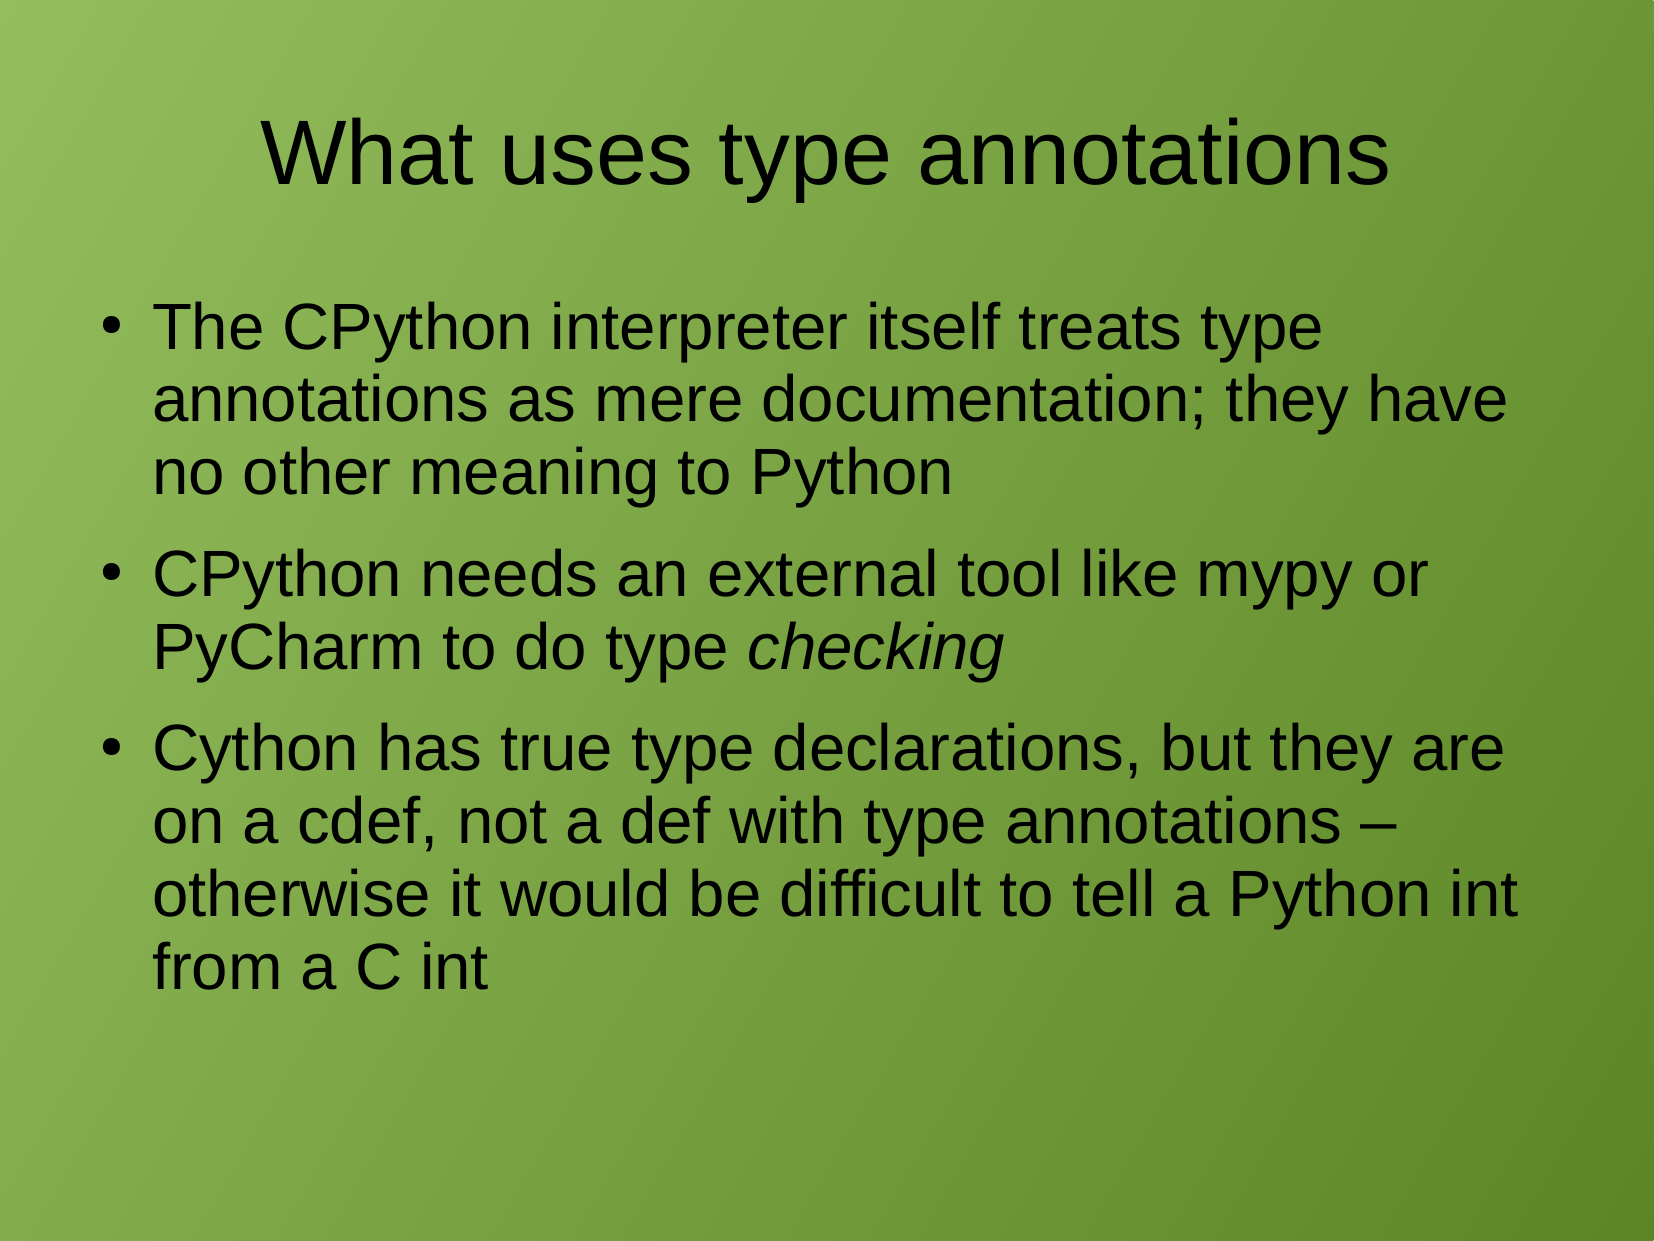

# What uses type annotations
The CPython interpreter itself treats type annotations as mere documentation; they have no other meaning to Python
CPython needs an external tool like mypy or PyCharm to do type checking
Cython has true type declarations, but they are on a cdef, not a def with type annotations – otherwise it would be difficult to tell a Python int from a C int